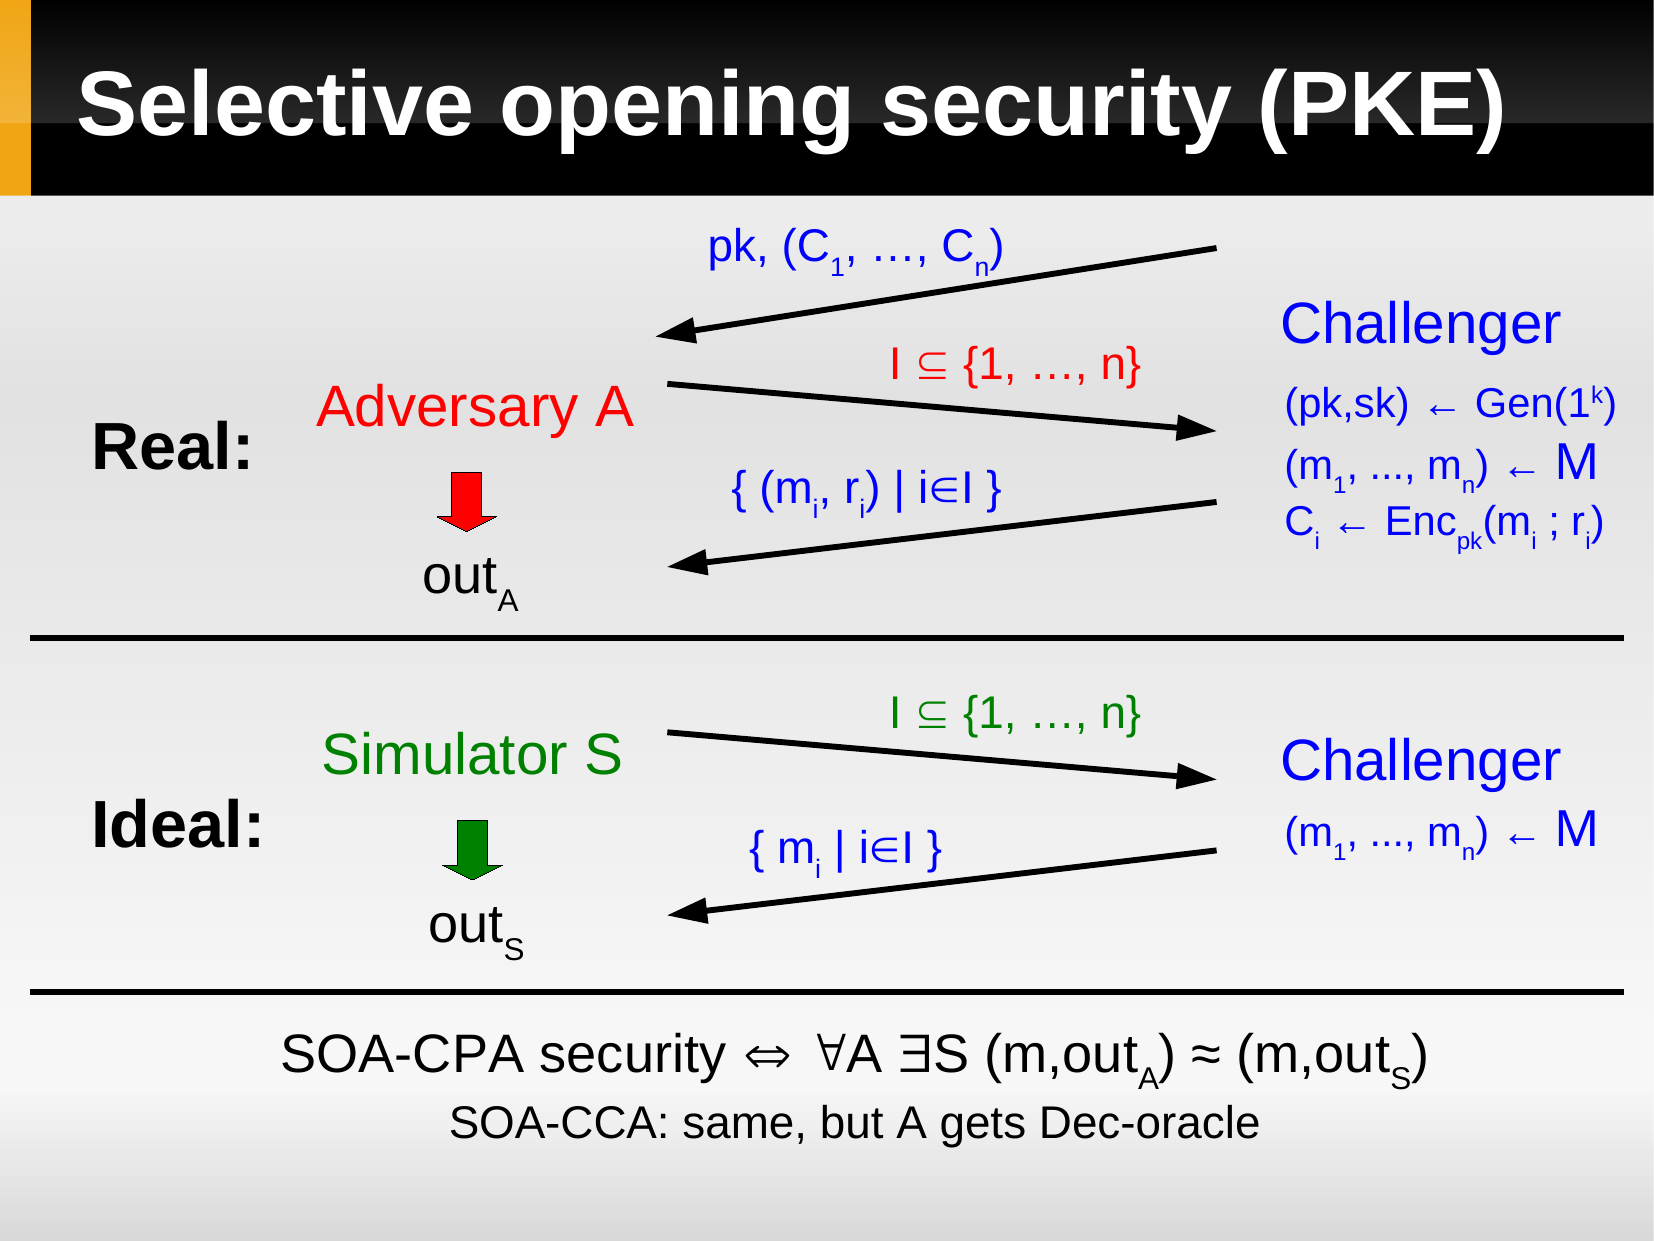

# Selective opening security (PKE)
pk, (C1, …, Cn)
Challenger
I Í {1, …, n}
Adversary A
(pk,sk) ← Gen(1k)
(m1, ..., mn) ← M
Ci ← Encpk(mi ; ri)
Real:
{ (mi, ri) | iÎI }
outA
I Í {1, …, n}
Simulator S
Challenger
Ideal:
(m1, ..., mn) ← M
{ mi | iÎI }
outS
SOA-CPA security Û "A $S (m,outA) ≈ (m,outS)
SOA-CCA: same, but A gets Dec-oracle